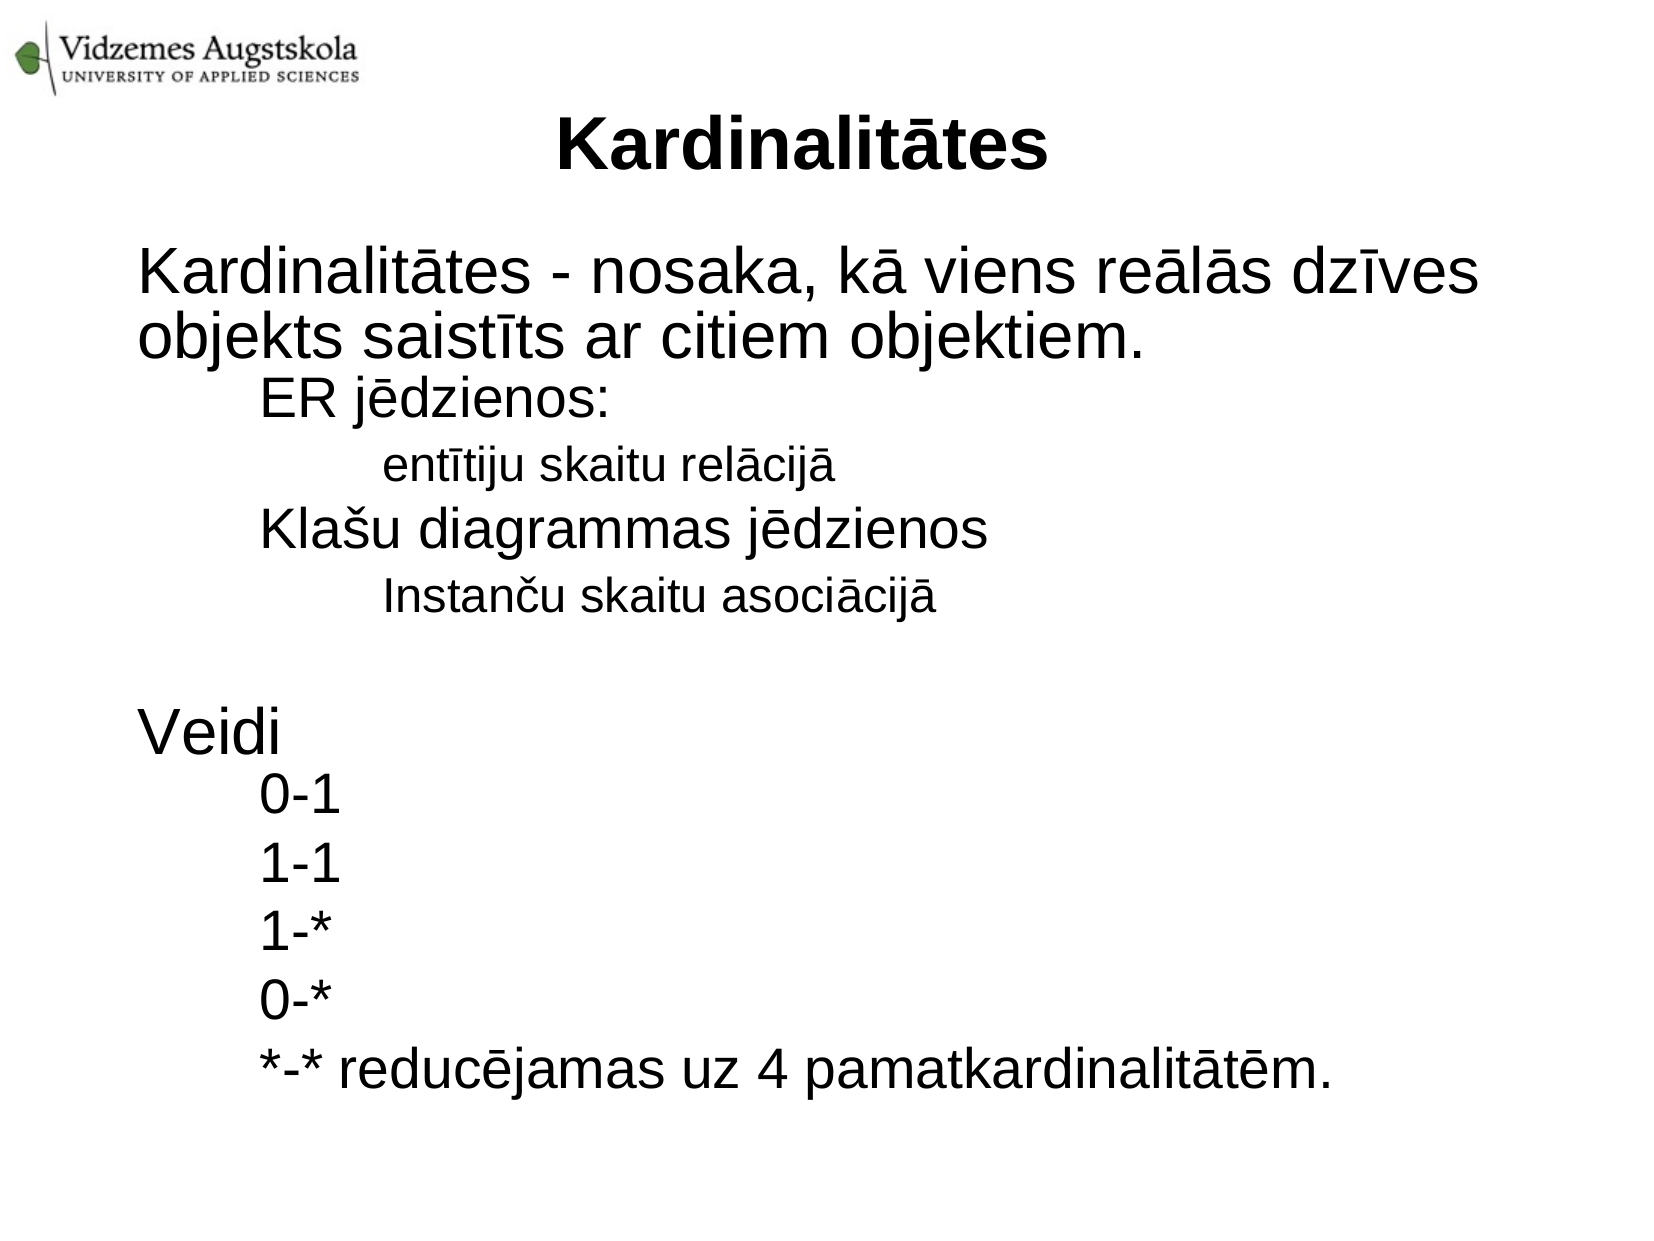

# Kardinalitātes
Kardinalitātes - nosaka, kā viens reālās dzīves objekts saistīts ar citiem objektiem.
ER jēdzienos:
entītiju skaitu relācijā
Klašu diagrammas jēdzienos
Instanču skaitu asociācijā
Veidi
0-1
1-1
1-*
0-*
*-* reducējamas uz 4 pamatkardinalitātēm.